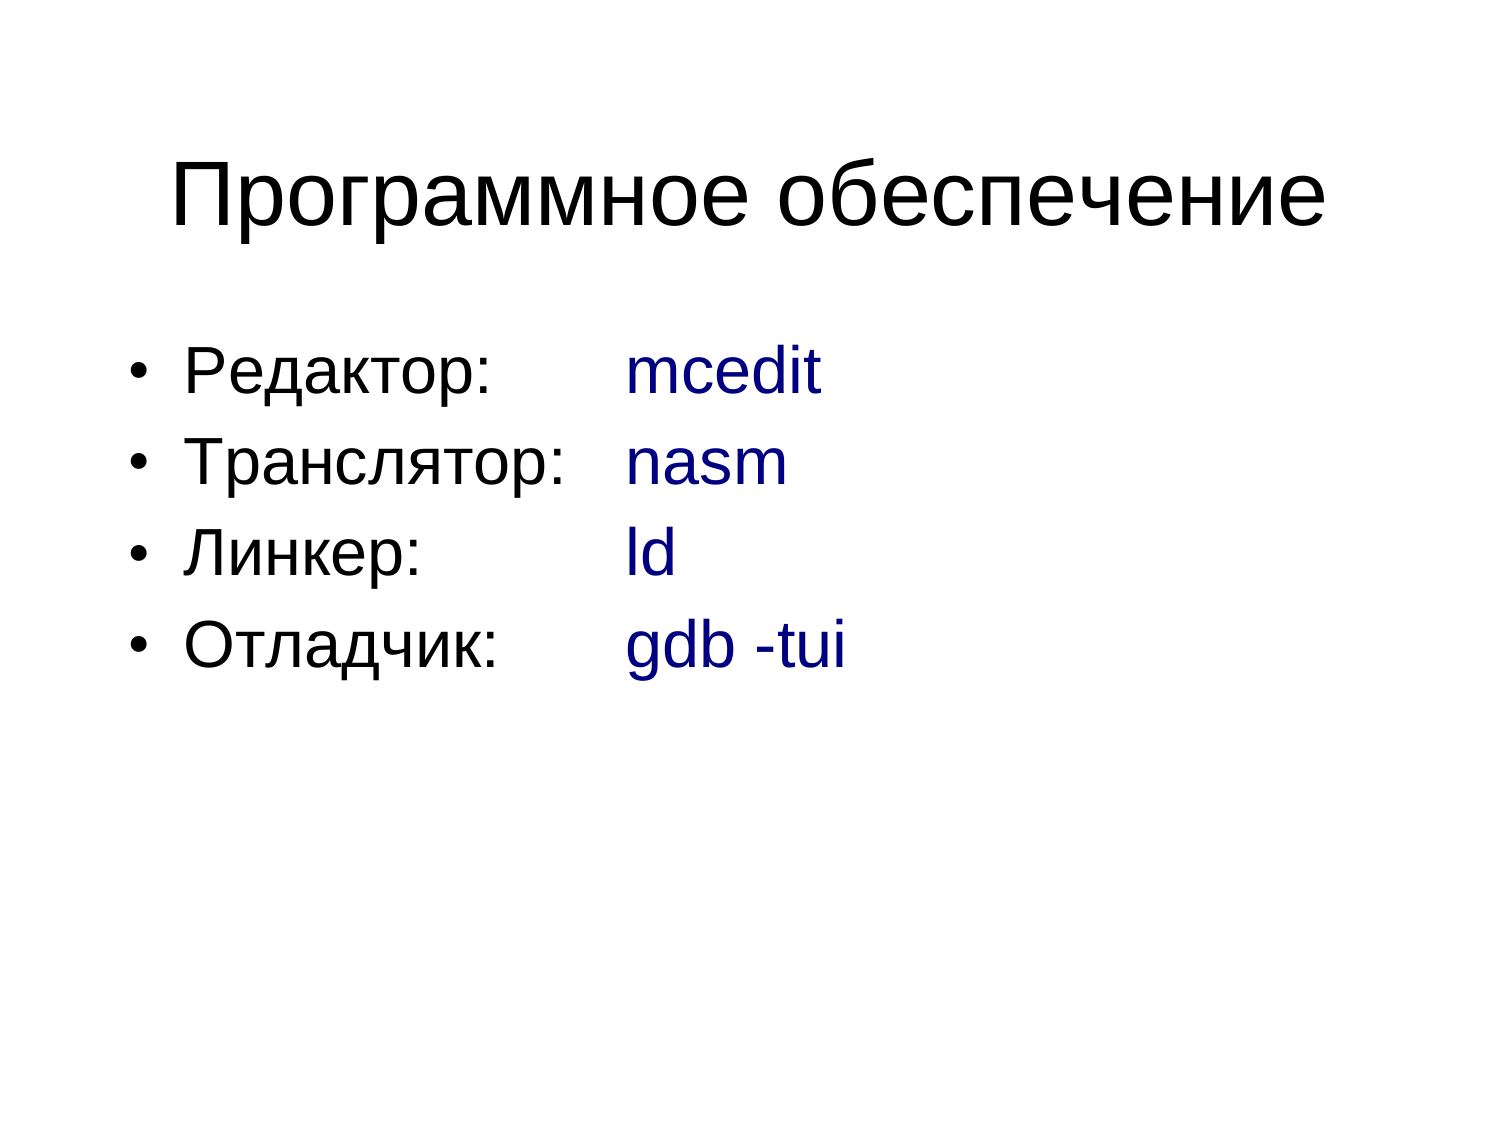

# Программное обеспечение
Редактор:		mcedit
Транслятор:	nasm
Линкер:			ld
Отладчик:		gdb -tui